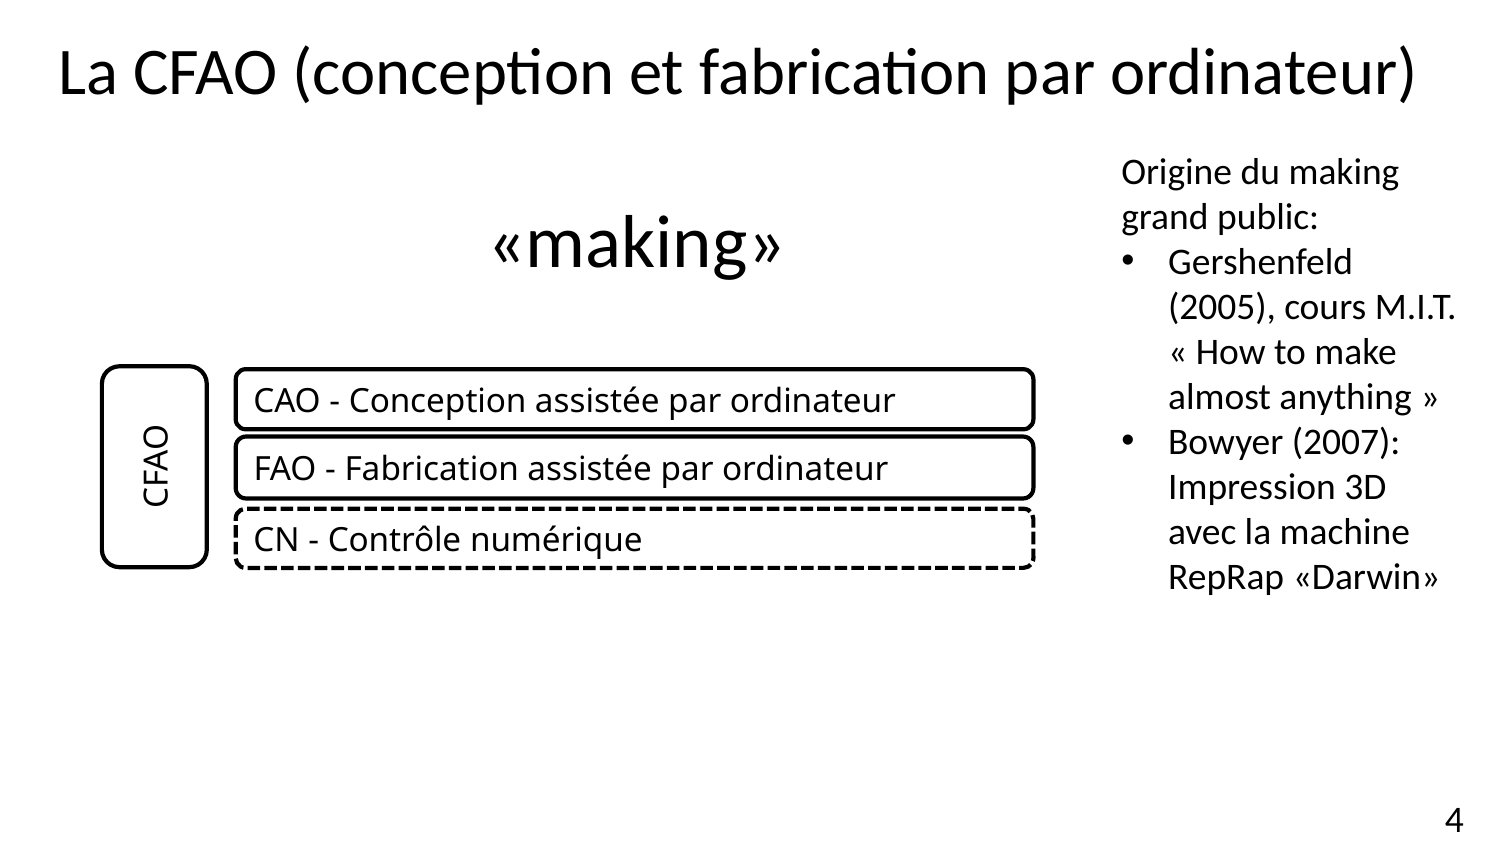

# La CFAO (conception et fabrication par ordinateur)
Origine du making grand public:
Gershenfeld (2005), cours M.I.T. « How to make almost anything »
Bowyer (2007): Impression 3D avec la machine RepRap «Darwin»
«making»
CAO - Conception assistée par ordinateur
CFAO
FAO - Fabrication assistée par ordinateur
CN - Contrôle numérique